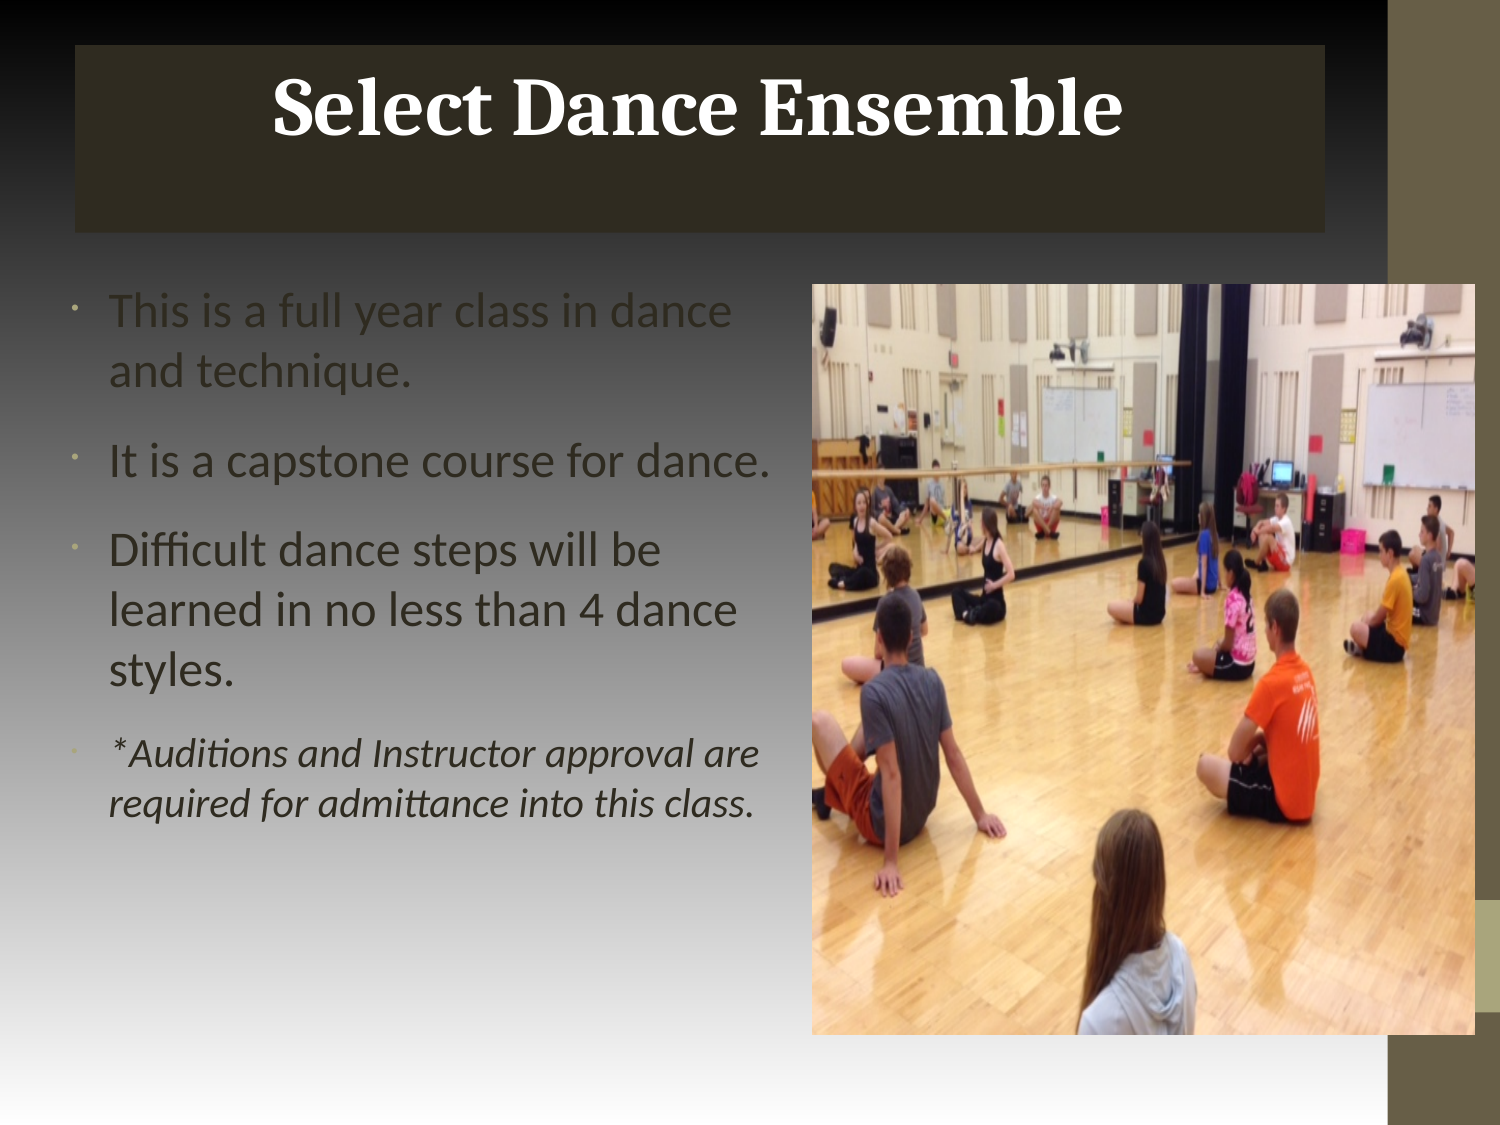

Select Dance Ensemble
# This is a full year class in dance and technique.
It is a capstone course for dance.
Difficult dance steps will be learned in no less than 4 dance styles.
*Auditions and Instructor approval are required for admittance into this class.